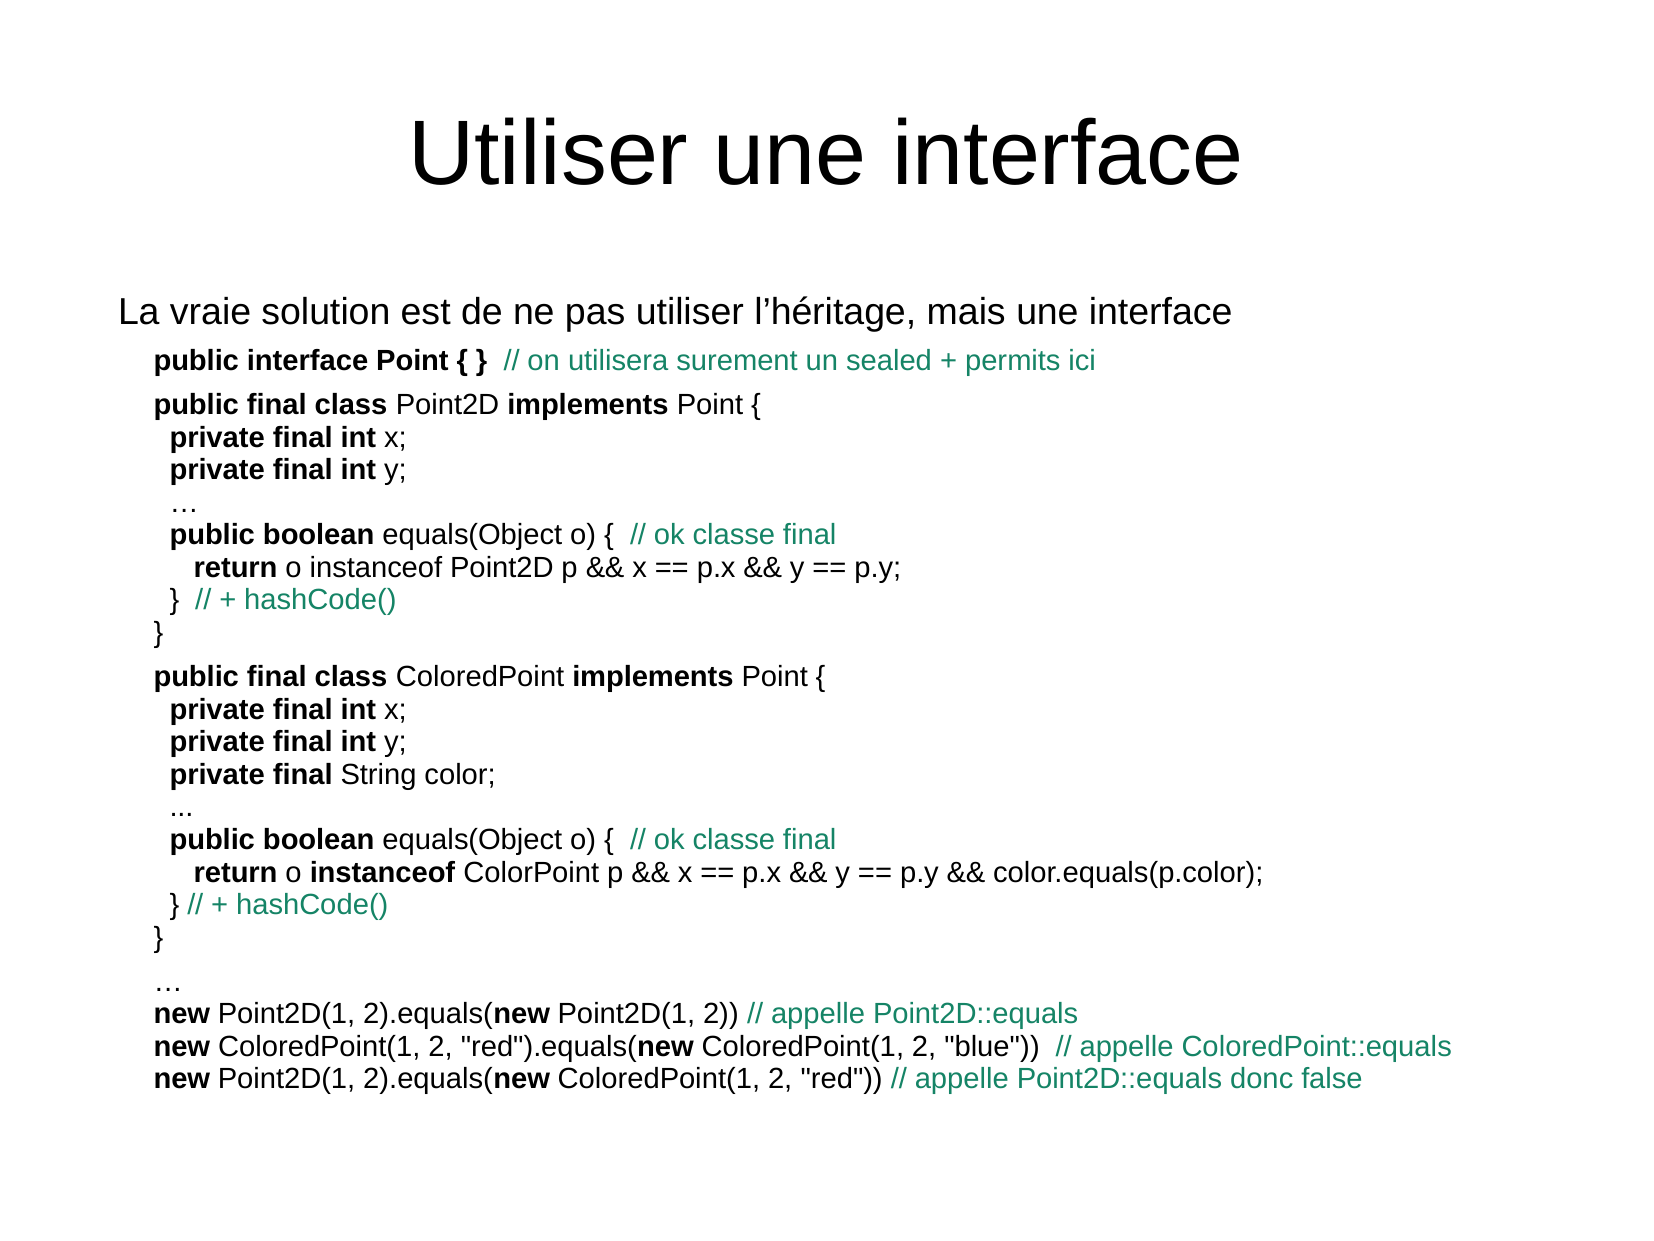

Utiliser une interface
# La vraie solution est de ne pas utiliser l’héritage, mais une interface
public interface Point { } // on utilisera surement un sealed + permits ici
public final class Point2D implements Point {
 private final int x;
 private final int y;
 …
 public boolean equals(Object o) { // ok classe final
 return o instanceof Point2D p && x == p.x && y == p.y;
 } // + hashCode()
}
public final class ColoredPoint implements Point {
 private final int x;
 private final int y;
 private final String color;
 ...
 public boolean equals(Object o) { // ok classe final
 return o instanceof ColorPoint p && x == p.x && y == p.y && color.equals(p.color);
 } // + hashCode()
}
…
new Point2D(1, 2).equals(new Point2D(1, 2)) // appelle Point2D::equals
new ColoredPoint(1, 2, "red").equals(new ColoredPoint(1, 2, "blue")) // appelle ColoredPoint::equals
new Point2D(1, 2).equals(new ColoredPoint(1, 2, "red")) // appelle Point2D::equals donc false